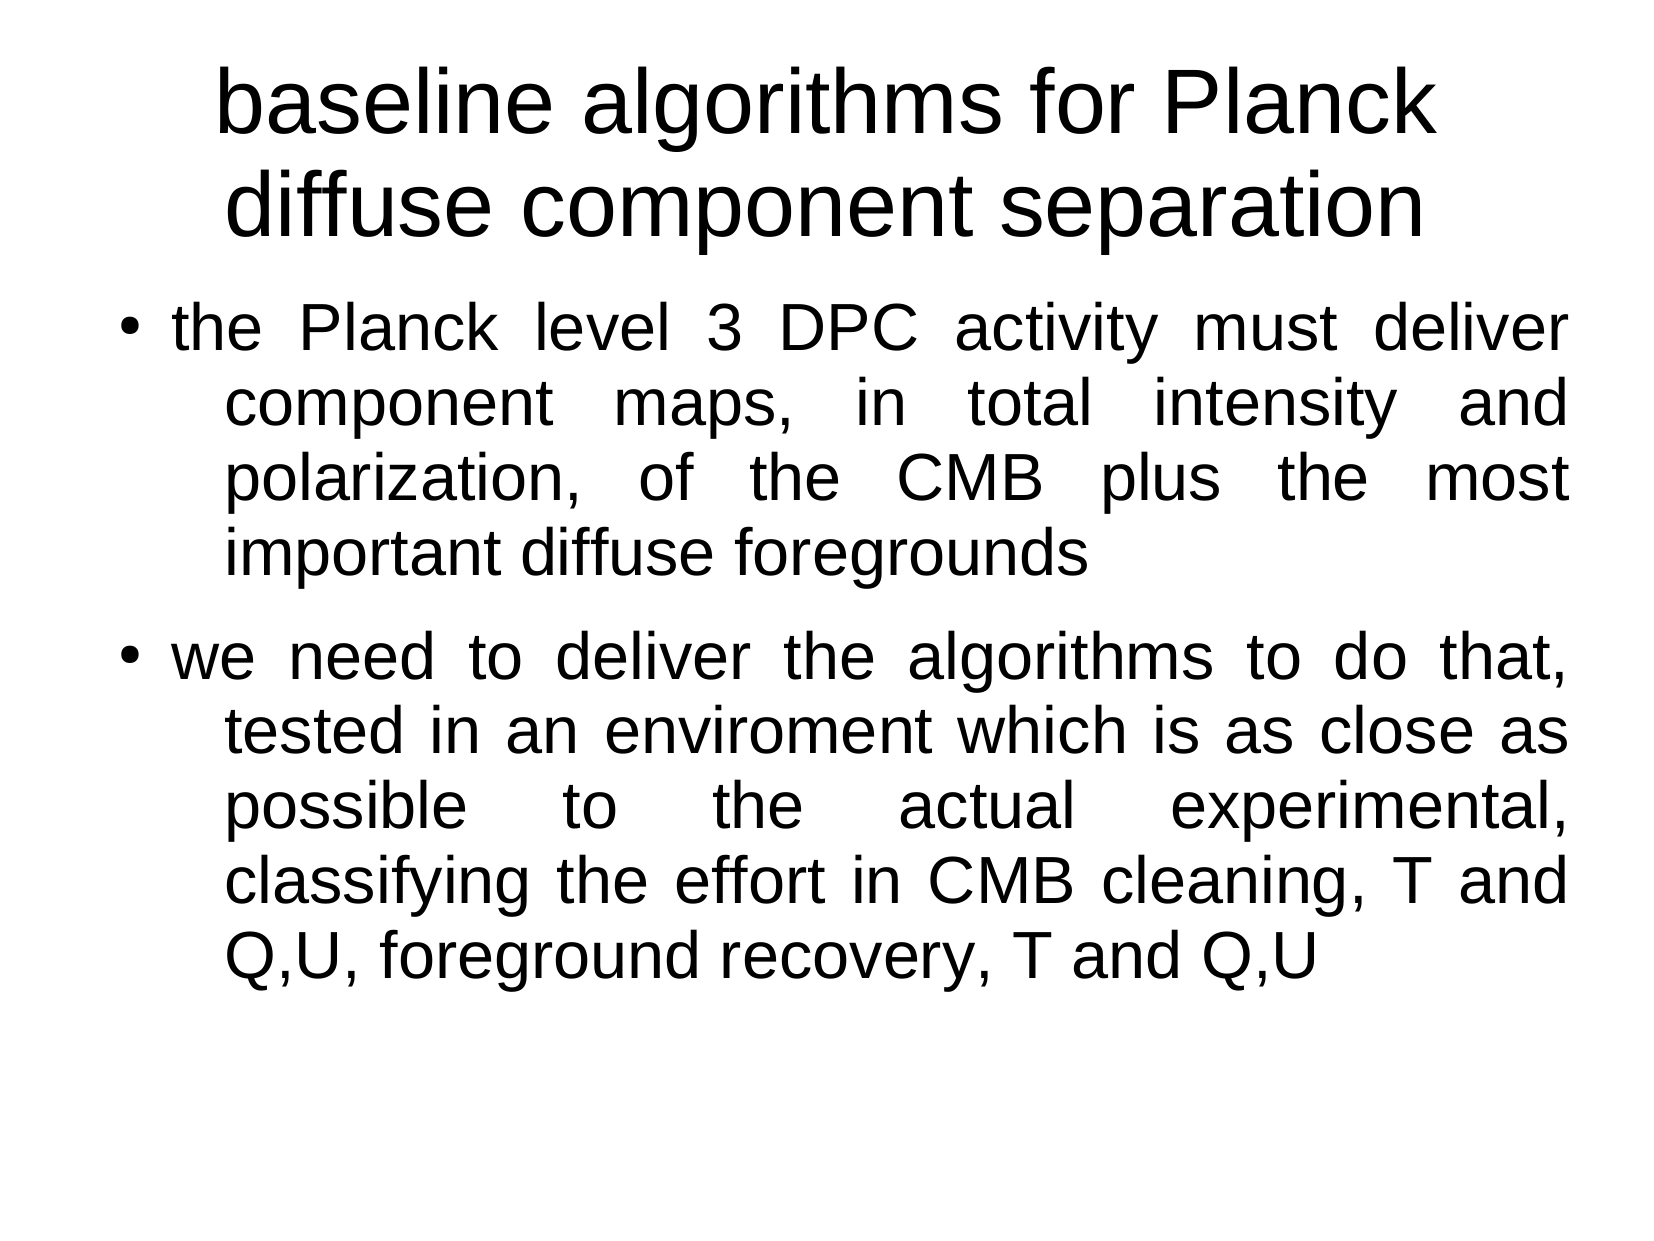

# baseline algorithms for Planck diffuse component separation
the Planck level 3 DPC activity must deliver component maps, in total intensity and polarization, of the CMB plus the most important diffuse foregrounds
we need to deliver the algorithms to do that, tested in an enviroment which is as close as possible to the actual experimental, classifying the effort in CMB cleaning, T and Q,U, foreground recovery, T and Q,U